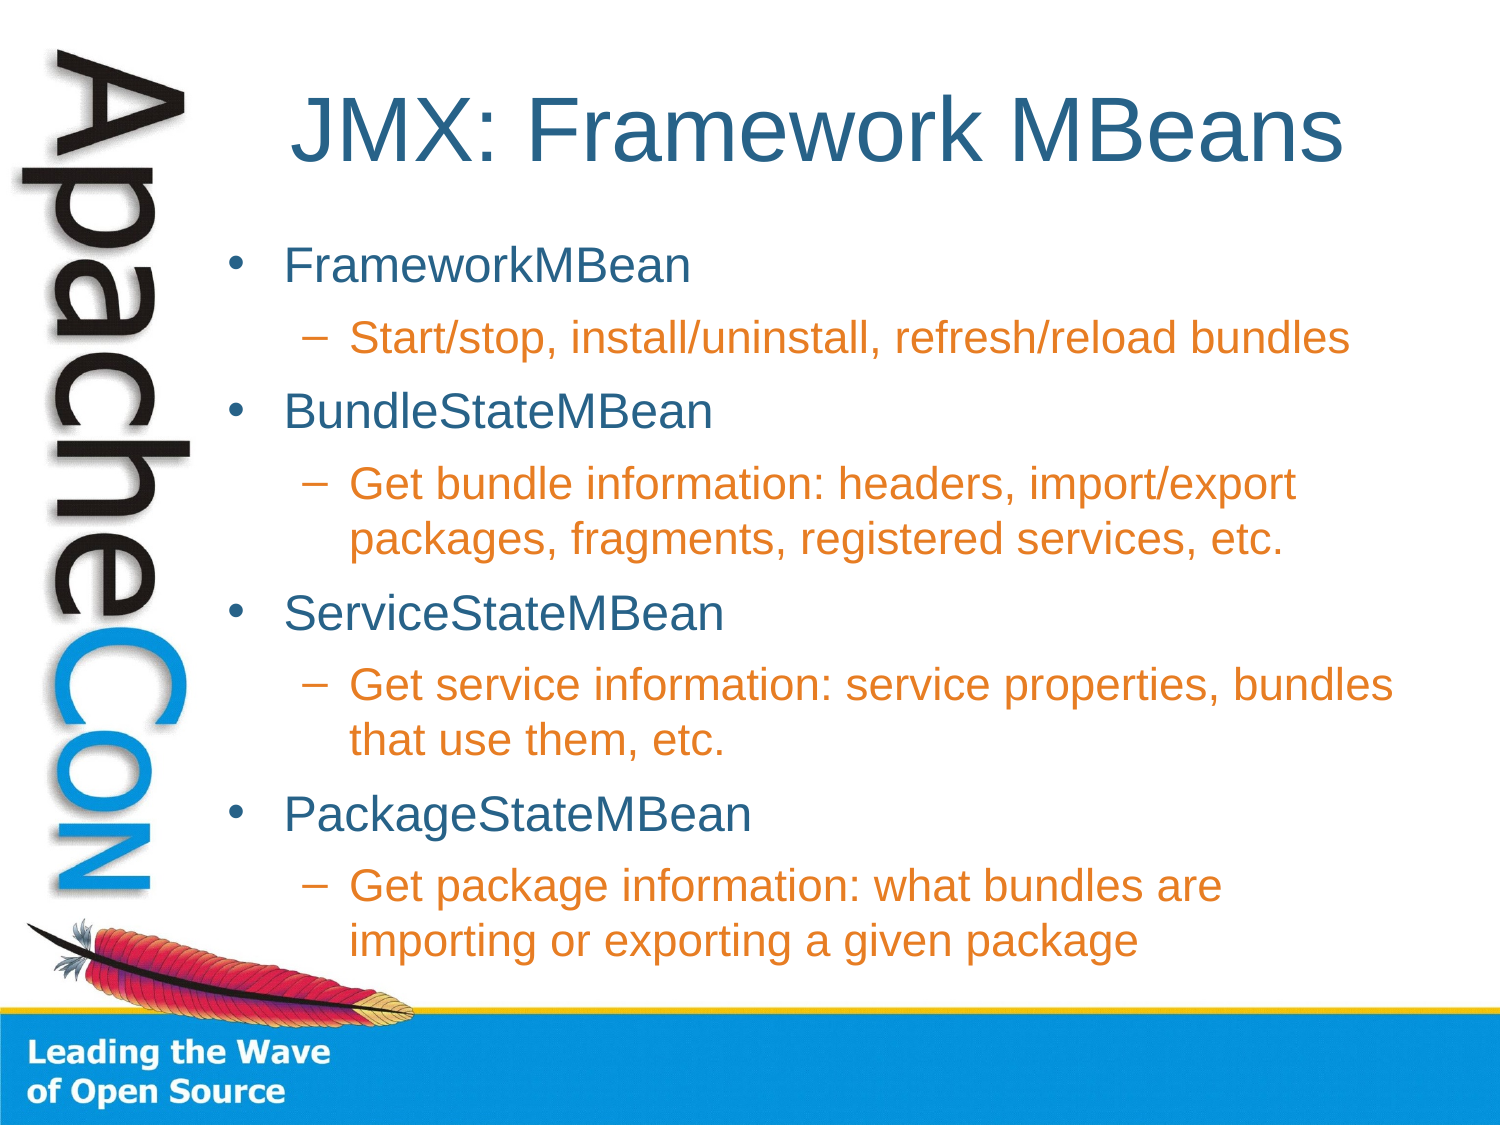

# JMX: Framework MBeans
FrameworkMBean
Start/stop, install/uninstall, refresh/reload bundles
BundleStateMBean
Get bundle information: headers, import/export packages, fragments, registered services, etc.
ServiceStateMBean
Get service information: service properties, bundles that use them, etc.
PackageStateMBean
Get package information: what bundles are importing or exporting a given package